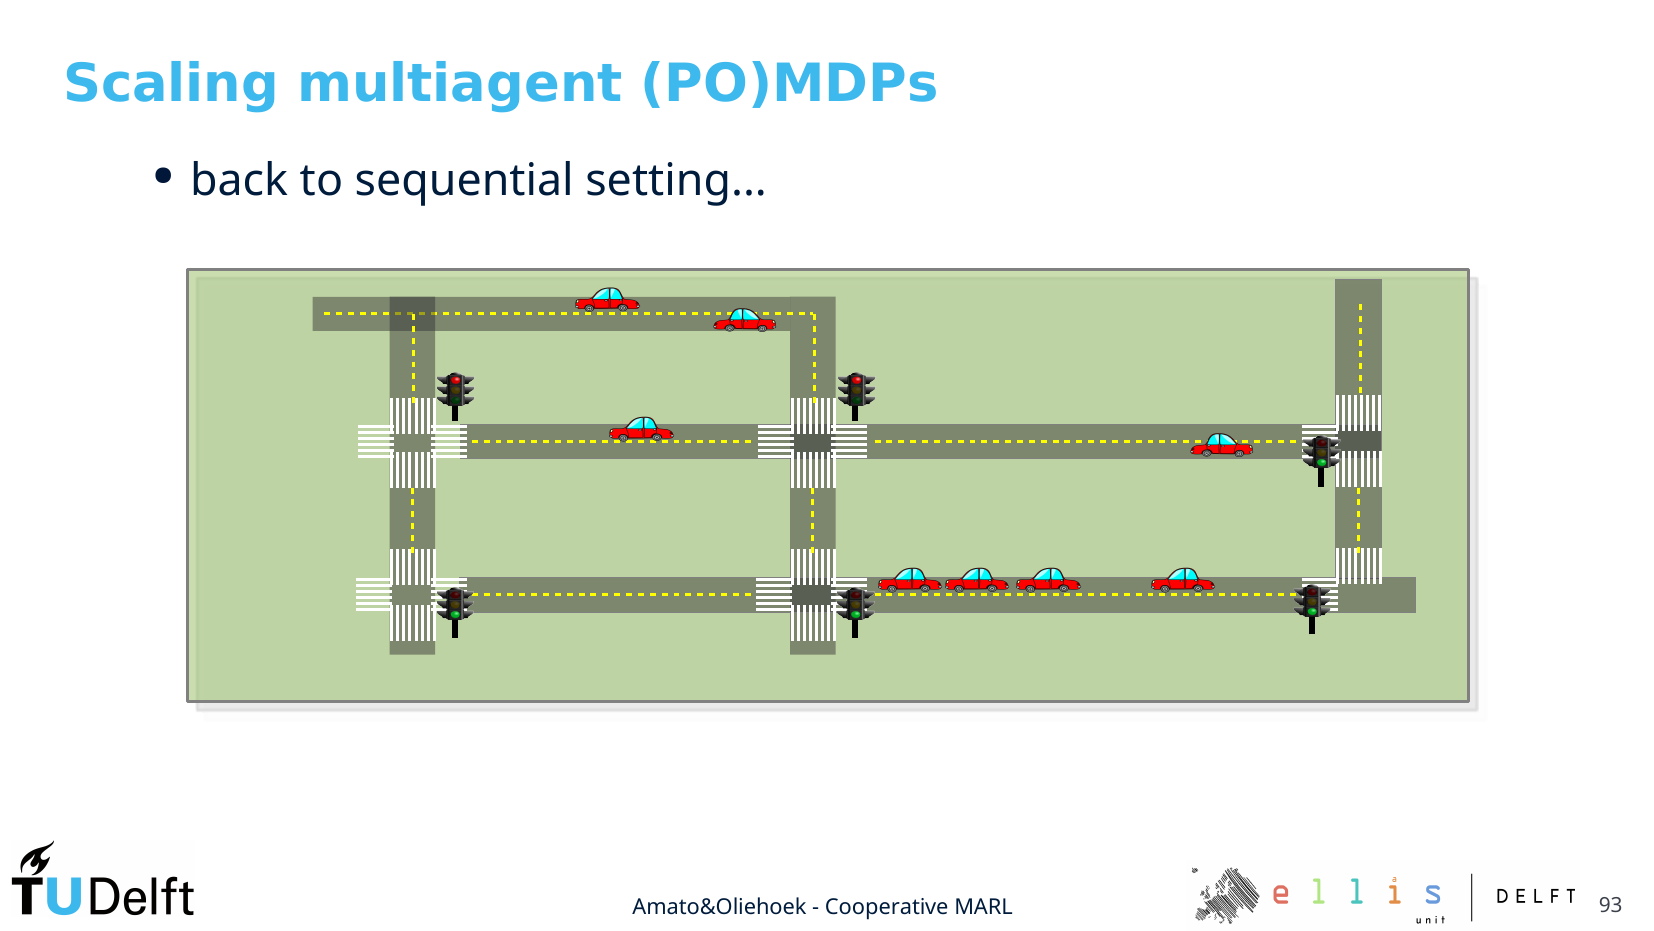

Scaling multiagent (PO)MDPs
# back to sequential setting...
Amato&Oliehoek - Cooperative MARL